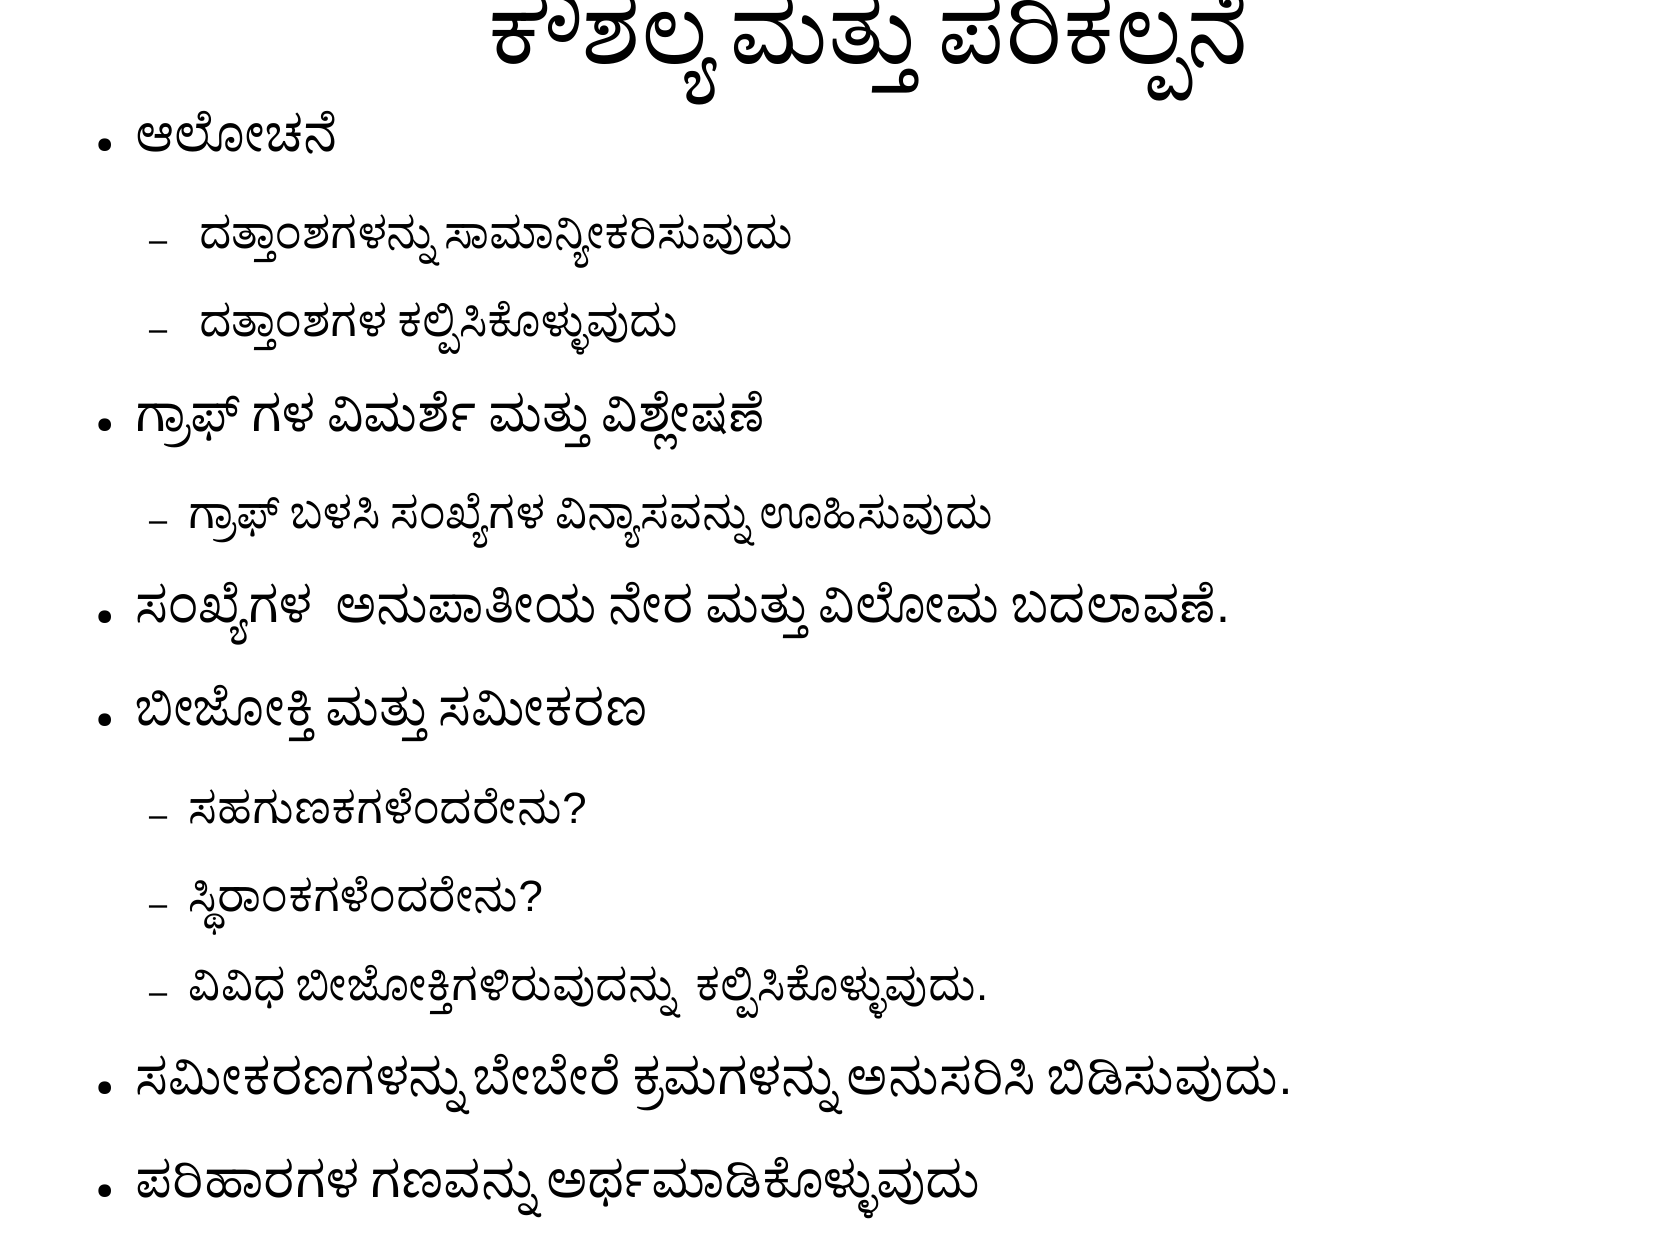

# ಕೌಶಲ್ಯ ಮತ್ತು ಪರಿಕಲ್ಪನೆ
ಆಲೋಚನೆ
 ದತ್ತಾಂಶಗಳನ್ನು ಸಾಮಾನ್ಯೀಕರಿಸುವುದು
 ದತ್ತಾಂಶಗಳ ಕಲ್ಪಿಸಿಕೊಳ್ಳುವುದು
ಗ್ರಾಫ್ ಗಳ ವಿಮರ್ಶೆ ಮತ್ತು ವಿಶ್ಲೇಷಣೆ
ಗ್ರಾಫ್ ಬಳಸಿ ಸಂಖ್ಯೆಗಳ ವಿನ್ಯಾಸವನ್ನು ಊಹಿಸುವುದು
ಸಂಖ್ಯೆಗಳ ಅನುಪಾತೀಯ ನೇರ ಮತ್ತು ವಿಲೋಮ ಬದಲಾವಣೆ.
ಬೀಜೋಕ್ತಿ ಮತ್ತು ಸಮೀಕರಣ
ಸಹಗುಣಕಗಳೆಂದರೇನು?
ಸ್ಥಿರಾಂಕಗಳೆಂದರೇನು?
ವಿವಿಧ ಬೀಜೋಕ್ತಿಗಳಿರುವುದನ್ನು ಕಲ್ಪಿಸಿಕೊಳ್ಳುವುದು.
ಸಮೀಕರಣಗಳನ್ನು ಬೇಬೇರೆ ಕ್ರಮಗಳನ್ನು ಅನುಸರಿಸಿ ಬಿಡಿಸುವುದು.
ಪರಿಹಾರಗಳ ಗಣವನ್ನು ಅರ್ಥಮಾಡಿಕೊಳ್ಳುವುದು